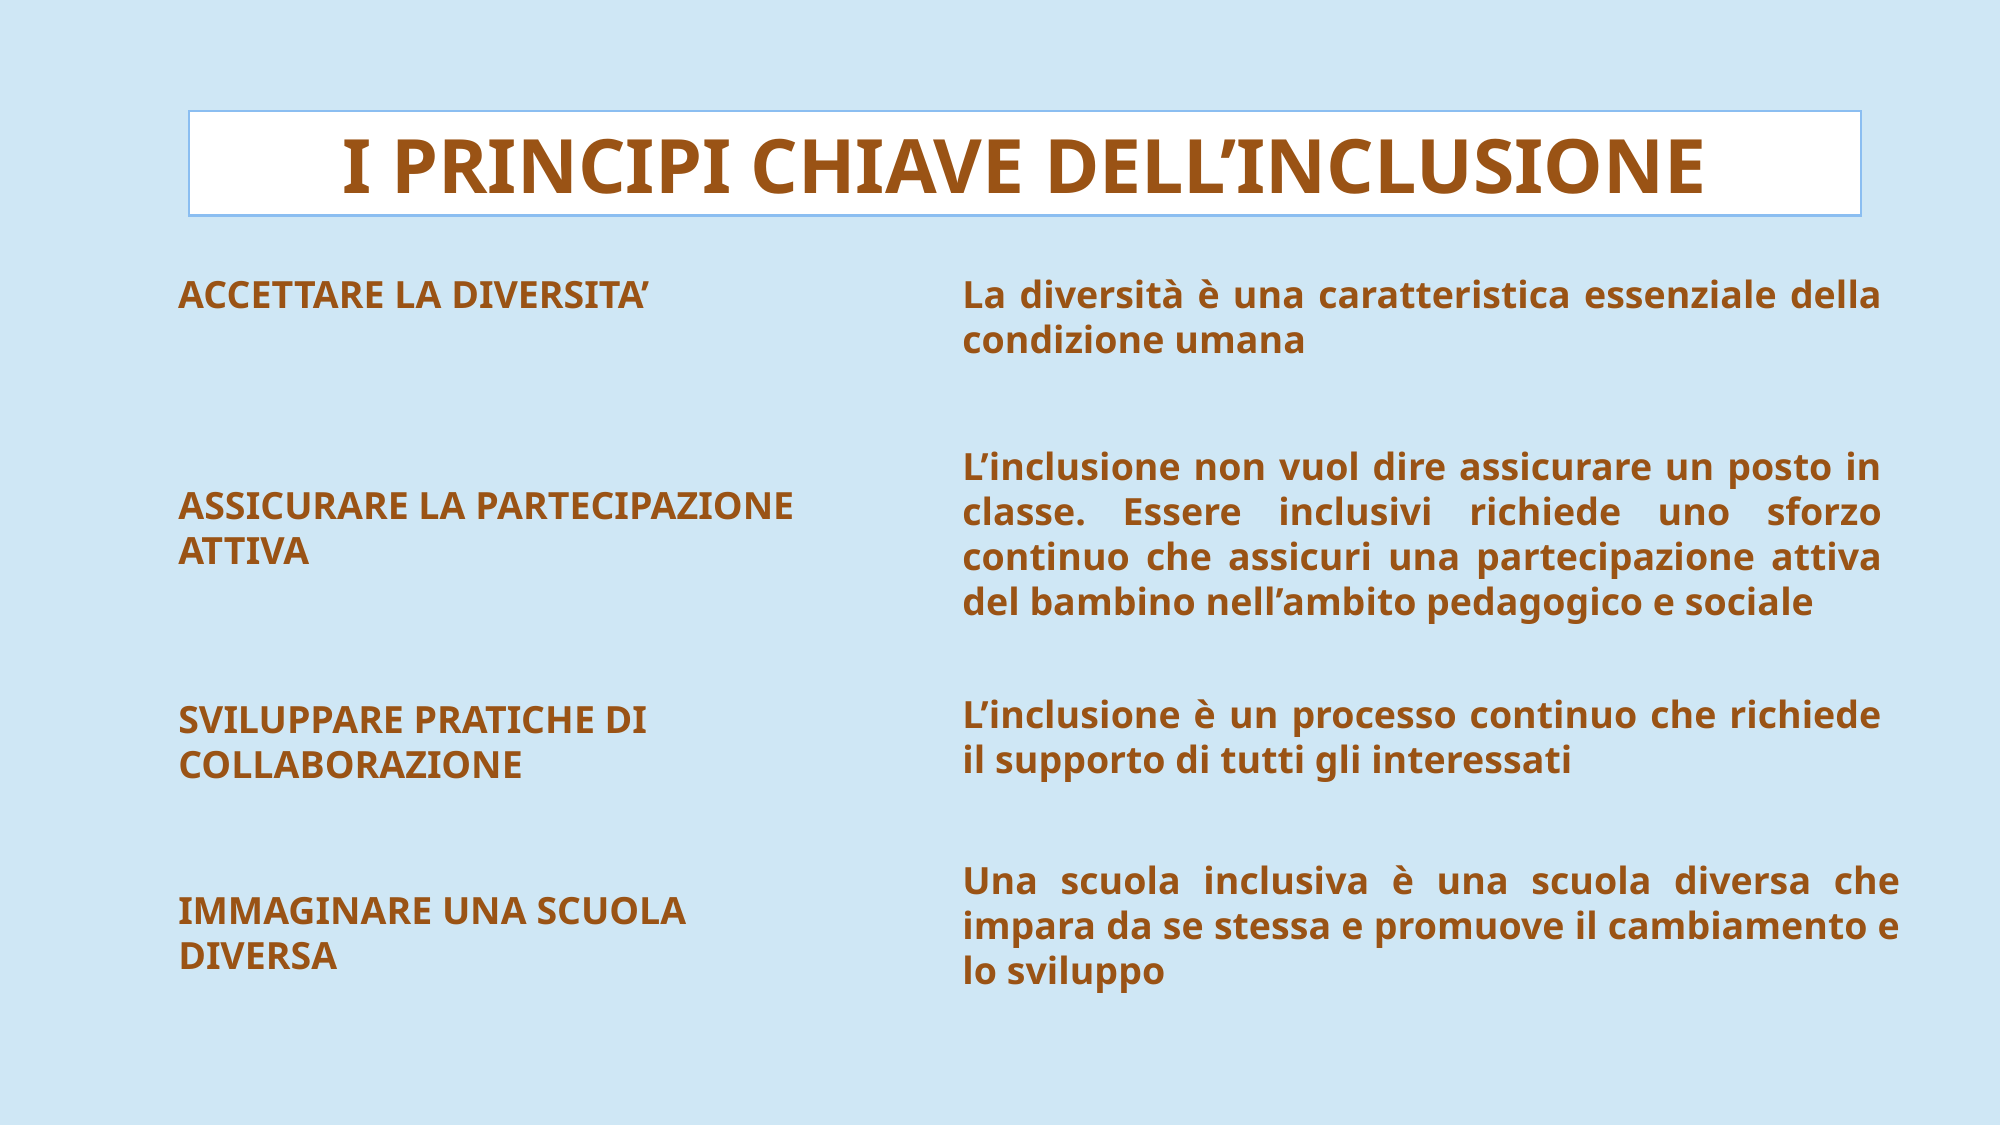

I PRINCIPI CHIAVE DELL’INCLUSIONE
ACCETTARE LA DIVERSITA’
La diversità è una caratteristica essenziale della condizione umana
L’inclusione non vuol dire assicurare un posto in classe. Essere inclusivi richiede uno sforzo continuo che assicuri una partecipazione attiva del bambino nell’ambito pedagogico e sociale
ASSICURARE LA PARTECIPAZIONE ATTIVA
L’inclusione è un processo continuo che richiede il supporto di tutti gli interessati
SVILUPPARE PRATICHE DI COLLABORAZIONE
Una scuola inclusiva è una scuola diversa che impara da se stessa e promuove il cambiamento e lo sviluppo
IMMAGINARE UNA SCUOLA DIVERSA